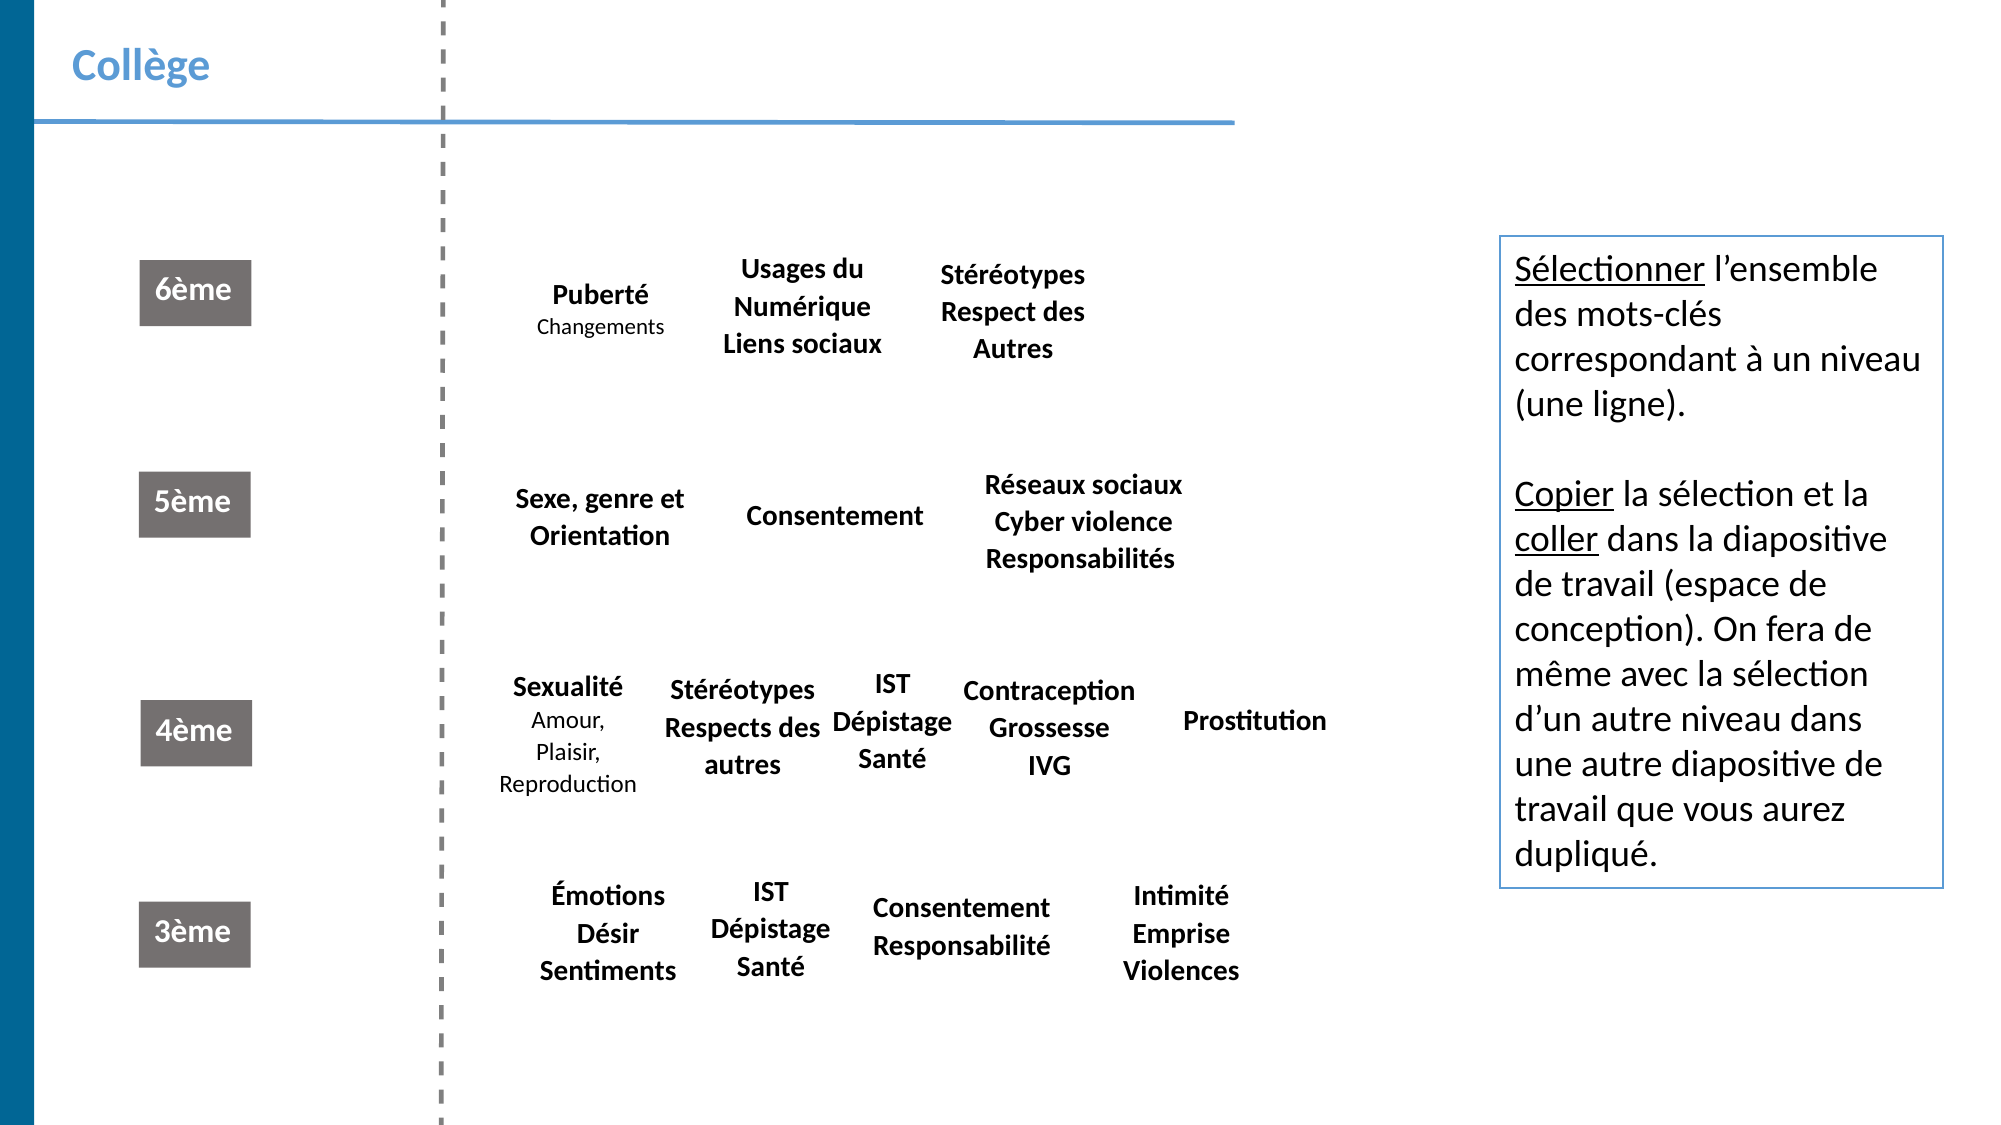

Collège
Sélectionner l’ensemble des mots-clés correspondant à un niveau (une ligne).
Copier la sélection et la coller dans la diapositive de travail (espace de conception). On fera de même avec la sélection d’un autre niveau dans une autre diapositive de travail que vous aurez dupliqué.
Usages du
Numérique
Liens sociaux
Stéréotypes
Respect des
Autres
6ème
Puberté
Changements
Réseaux sociaux
Cyber violence
Responsabilités
Sexe, genre et
Orientation
5ème
Consentement
IST
Dépistage
Santé
Sexualité
Amour,
Plaisir,
Reproduction
Stéréotypes
Respects des
autres
Contraception
Grossesse
IVG
Prostitution
4ème
IST
Dépistage
Santé
Intimité
Emprise
Violences
Émotions
Désir
Sentiments
Consentement
Responsabilité
3ème